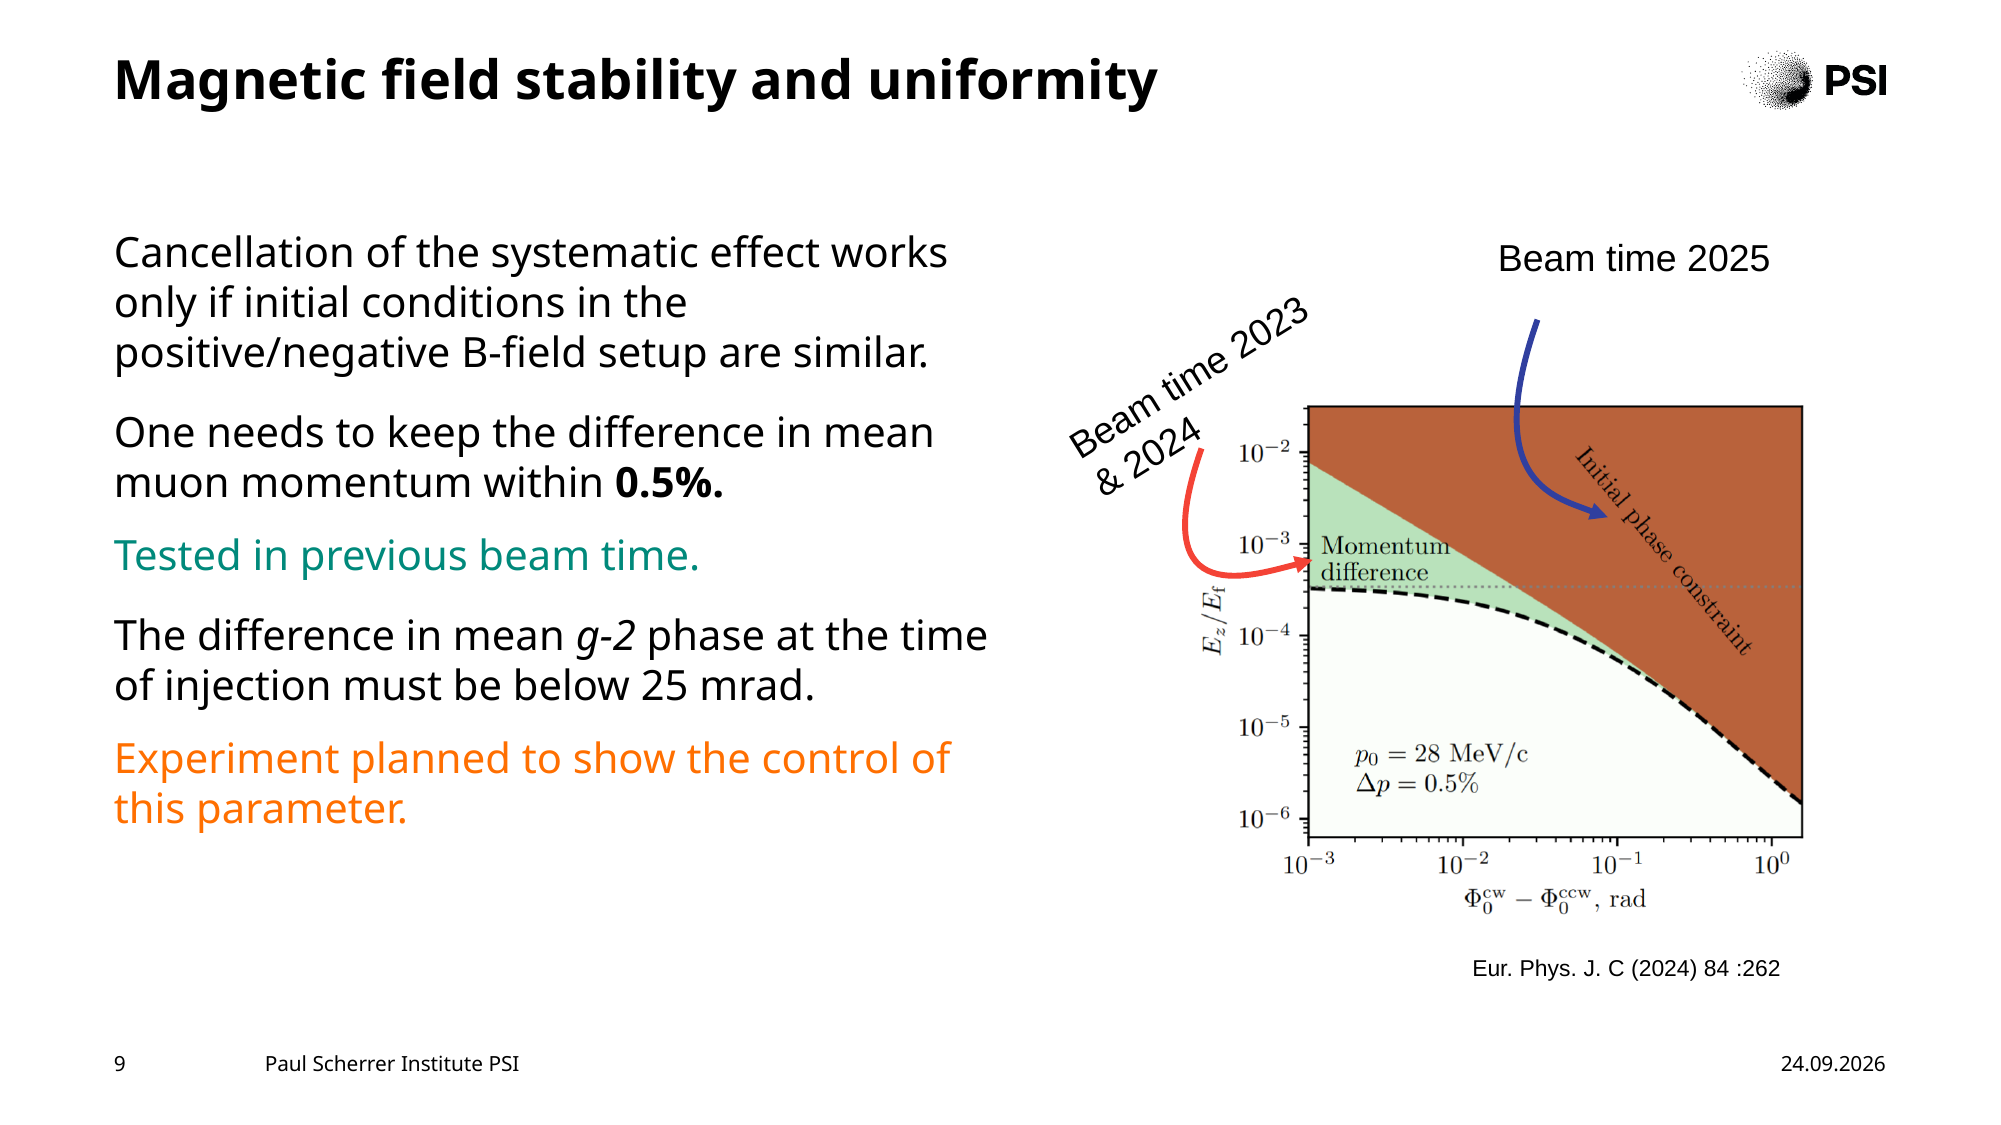

# Magnetic field stability and uniformity
Cancellation of the systematic effect works only if initial conditions in the positive/negative B-field setup are similar.
One needs to keep the difference in mean muon momentum within 0.5%.
Tested in previous beam time.
The difference in mean g-2 phase at the time of injection must be below 25 mrad.
Experiment planned to show the control of this parameter.
Beam time 2025
Beam time 2023 & 2024
Eur. Phys. J. C (2024) 84 :262
9
Paul Scherrer Institute PSI